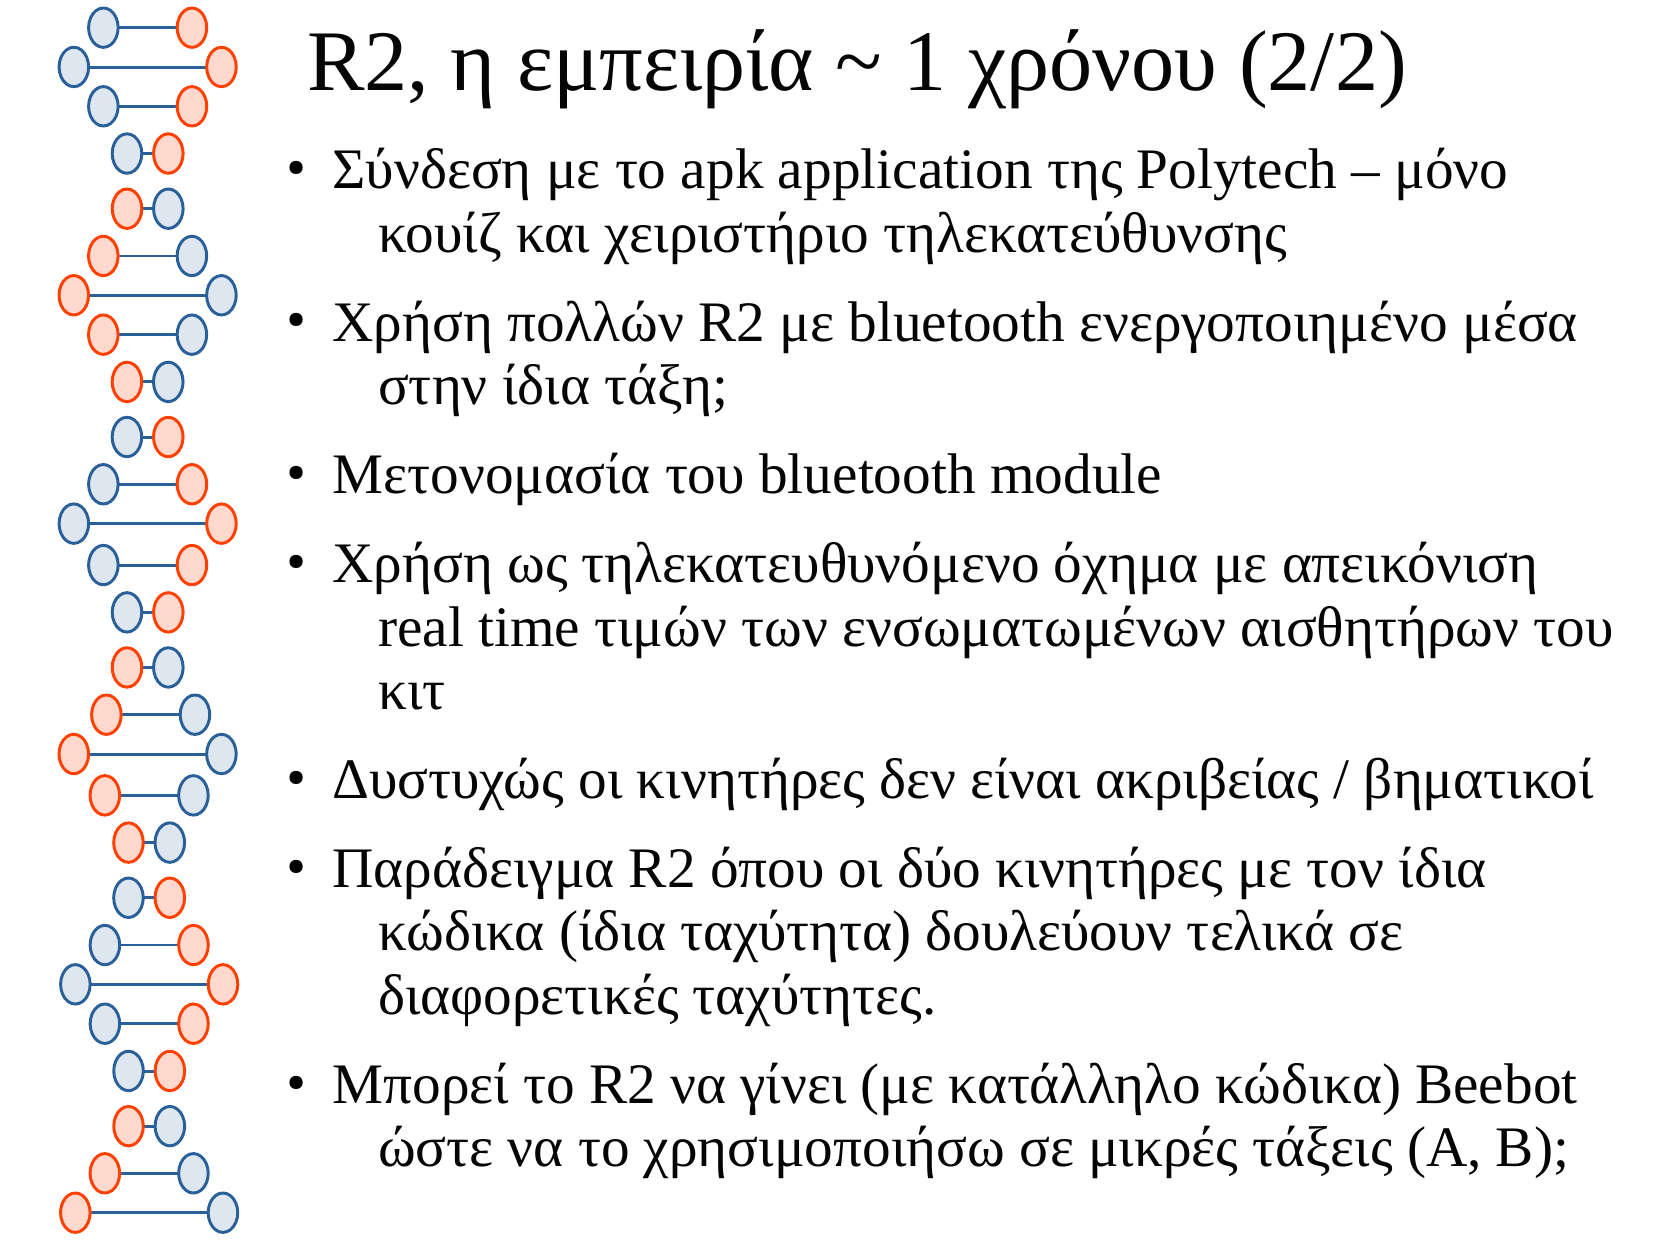

# R2, η εμπειρία ~ 1 χρόνου (2/2)
Σύνδεση με το apk application της Polytech – μόνο κουίζ και χειριστήριο τηλεκατεύθυνσης
Χρήση πολλών R2 με bluetooth ενεργοποιημένο μέσα στην ίδια τάξη;
Μετονομασία του bluetooth module
Χρήση ως τηλεκατευθυνόμενο όχημα με απεικόνιση real time τιμών των ενσωματωμένων αισθητήρων του κιτ
Δυστυχώς οι κινητήρες δεν είναι ακριβείας / βηματικοί
Παράδειγμα R2 όπου οι δύο κινητήρες με τον ίδια κώδικα (ίδια ταχύτητα) δουλεύουν τελικά σε διαφορετικές ταχύτητες.
Μπορεί το R2 να γίνει (με κατάλληλο κώδικα) Beebot ώστε να το χρησιμοποιήσω σε μικρές τάξεις (Α, Β);